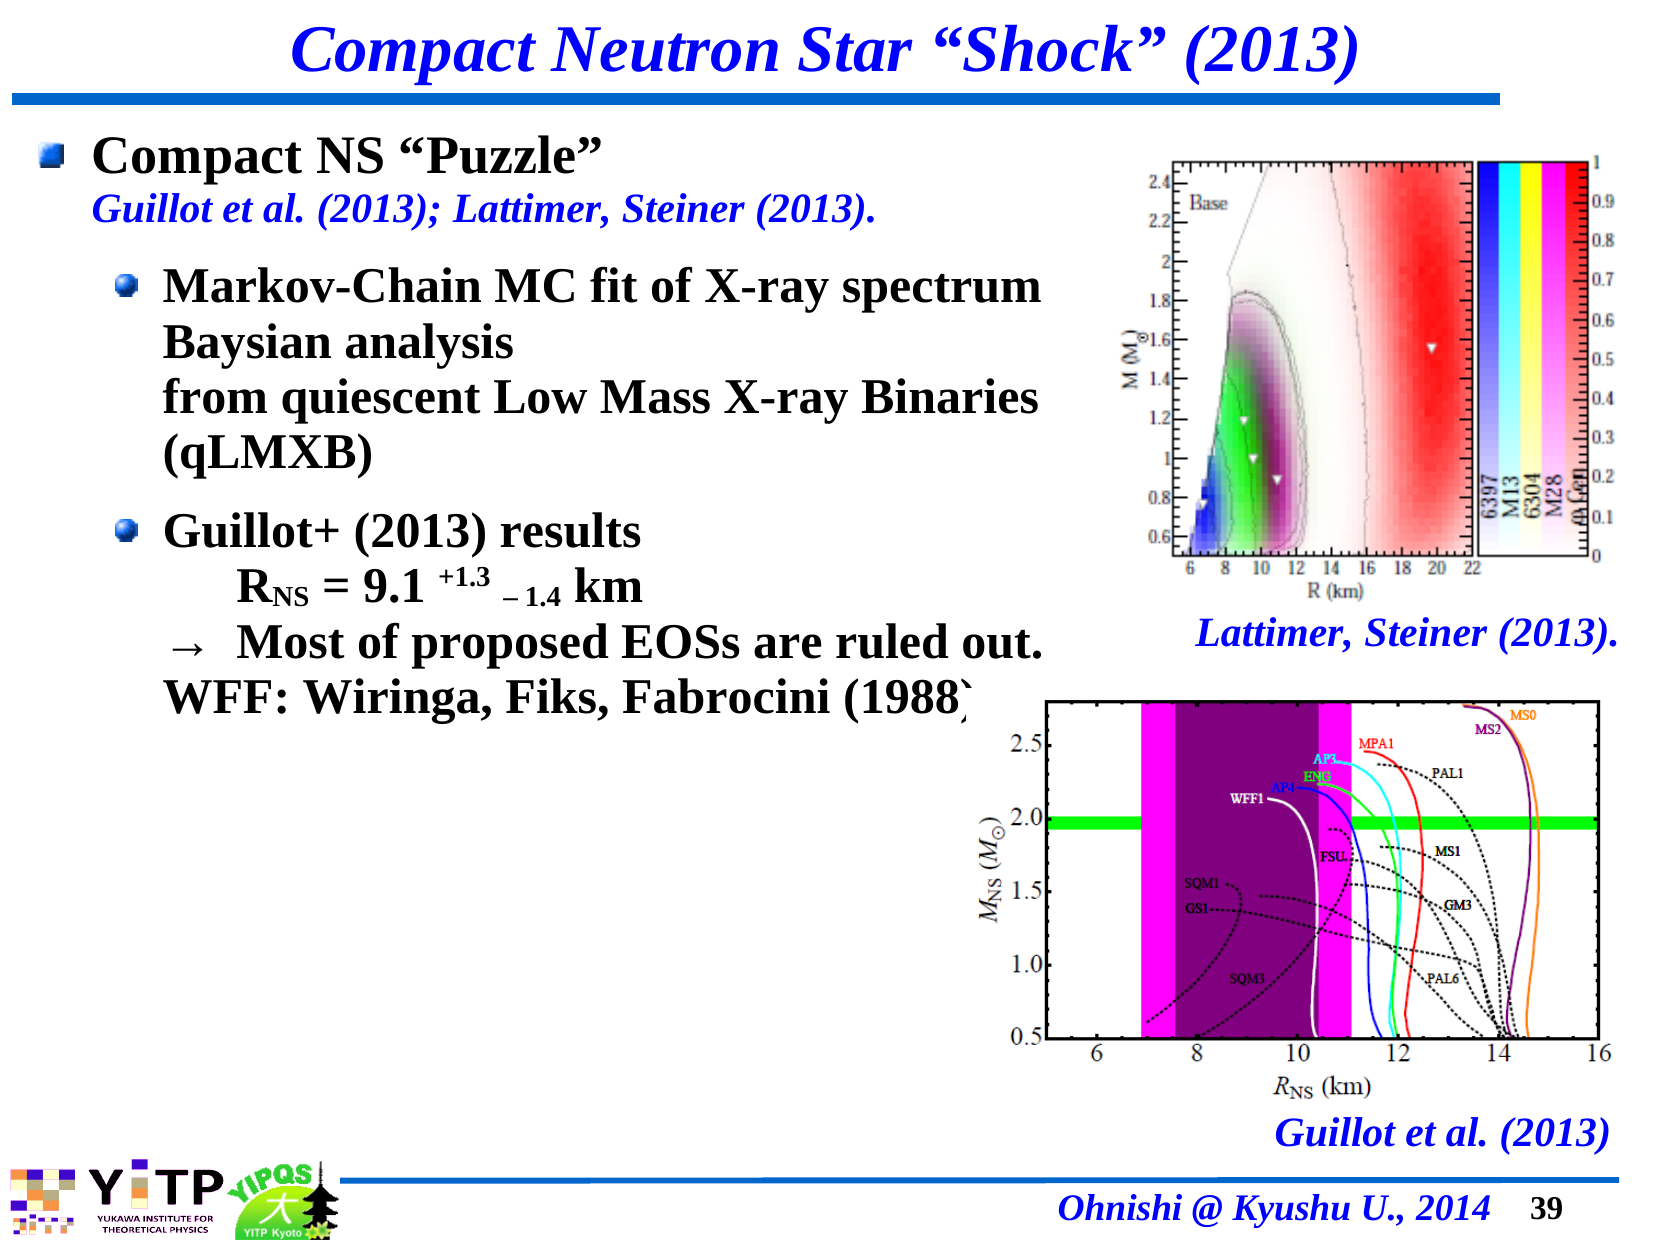

# Compact Neutron Star “Shock” (2013)
Compact NS “Puzzle”
Guillot et al. (2013); Lattimer, Steiner (2013).
Markov-Chain MC fit of X-ray spectrum
Baysian analysis
from quiescent Low Mass X-ray Binaries
(qLMXB)
Guillot+ (2013) results
	RNS = 9.1 +1.3 – 1.4 km
→	Most of proposed EOSs are ruled out.
WFF: Wiringa, Fiks, Fabrocini (1988)
Lattimer, Steiner (2013).
Guillot et al. (2013)